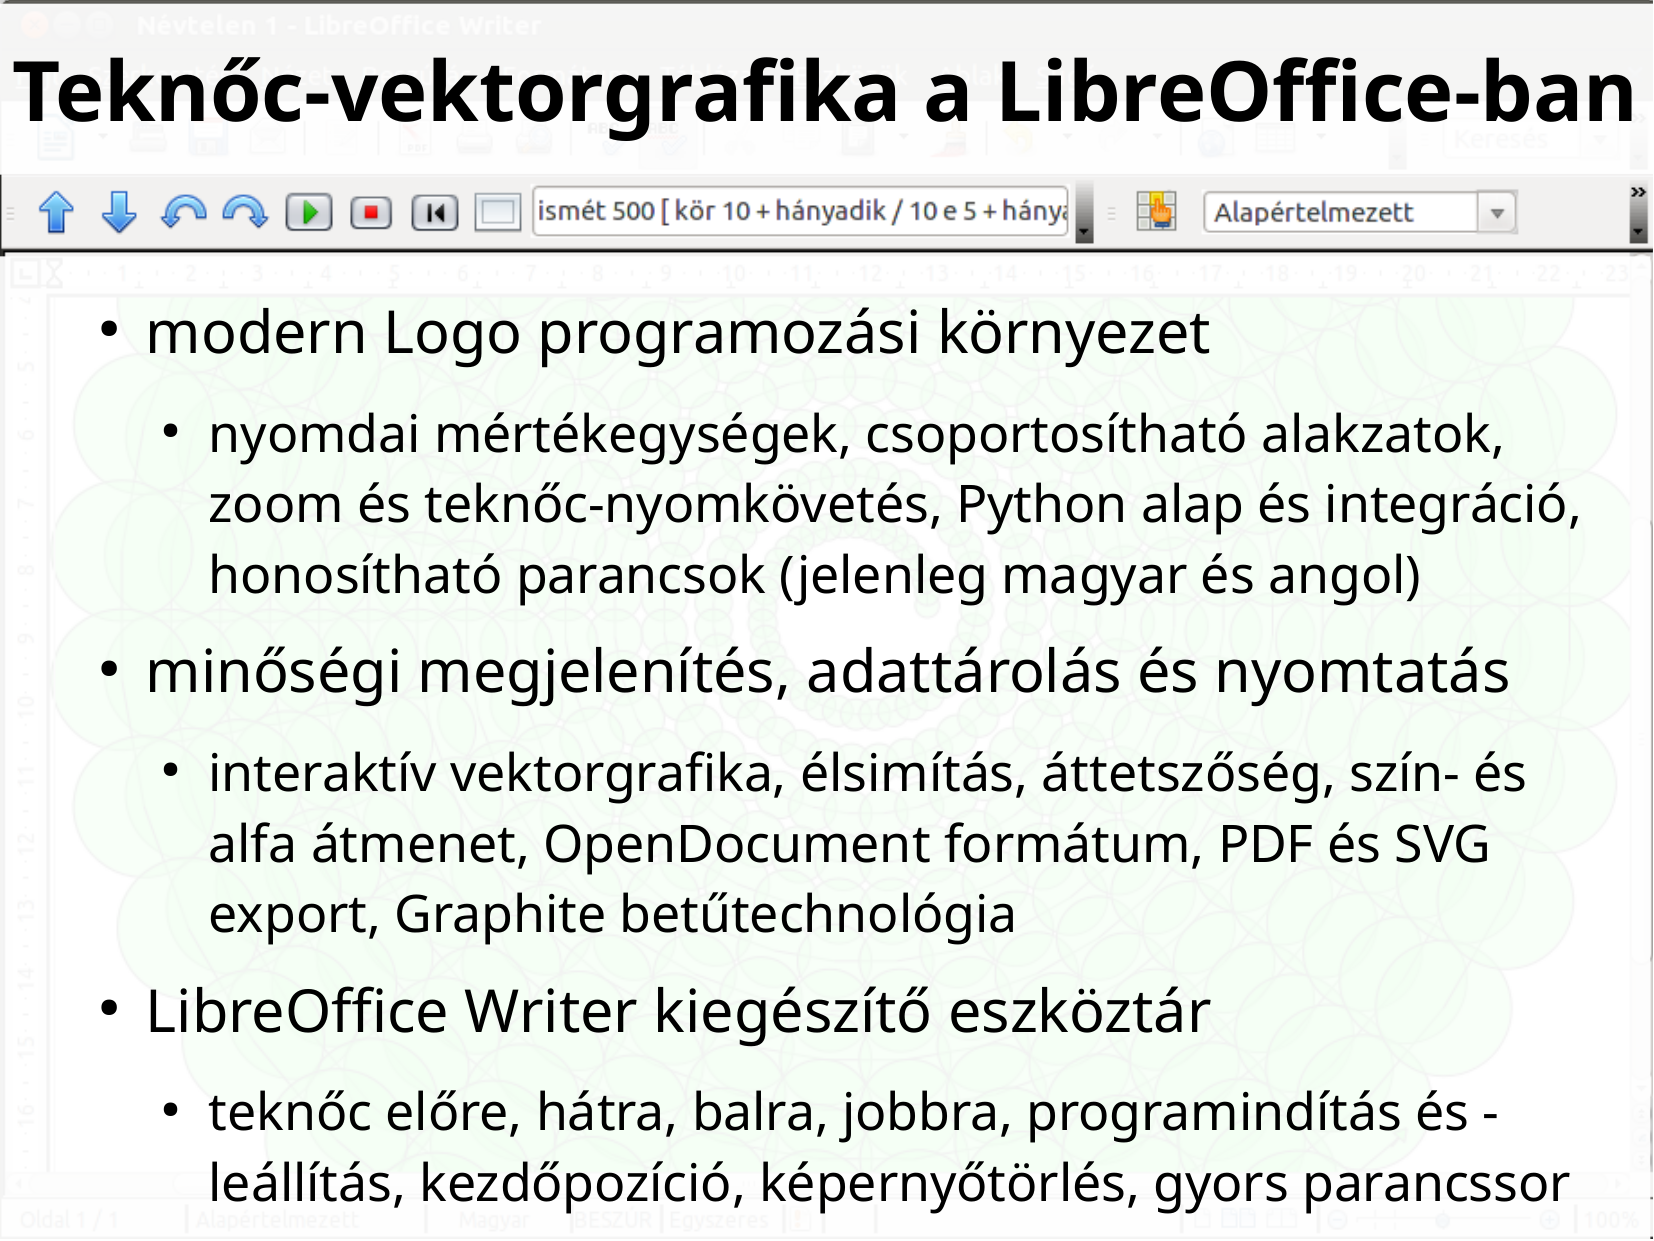

# Teknőc-vektorgrafika a LibreOffice-ban
modern Logo programozási környezet
nyomdai mértékegységek, csoportosítható alakzatok, zoom és teknőc-nyomkövetés, Python alap és integráció, honosítható parancsok (jelenleg magyar és angol)
minőségi megjelenítés, adattárolás és nyomtatás
interaktív vektorgrafika, élsimítás, áttetszőség, szín- és alfa átmenet, OpenDocument formátum, PDF és SVG export, Graphite betűtechnológia
LibreOffice Writer kiegészítő eszköztár
teknőc előre, hátra, balra, jobbra, programindítás és -leállítás, kezdőpozíció, képernyőtörlés, gyors parancssor